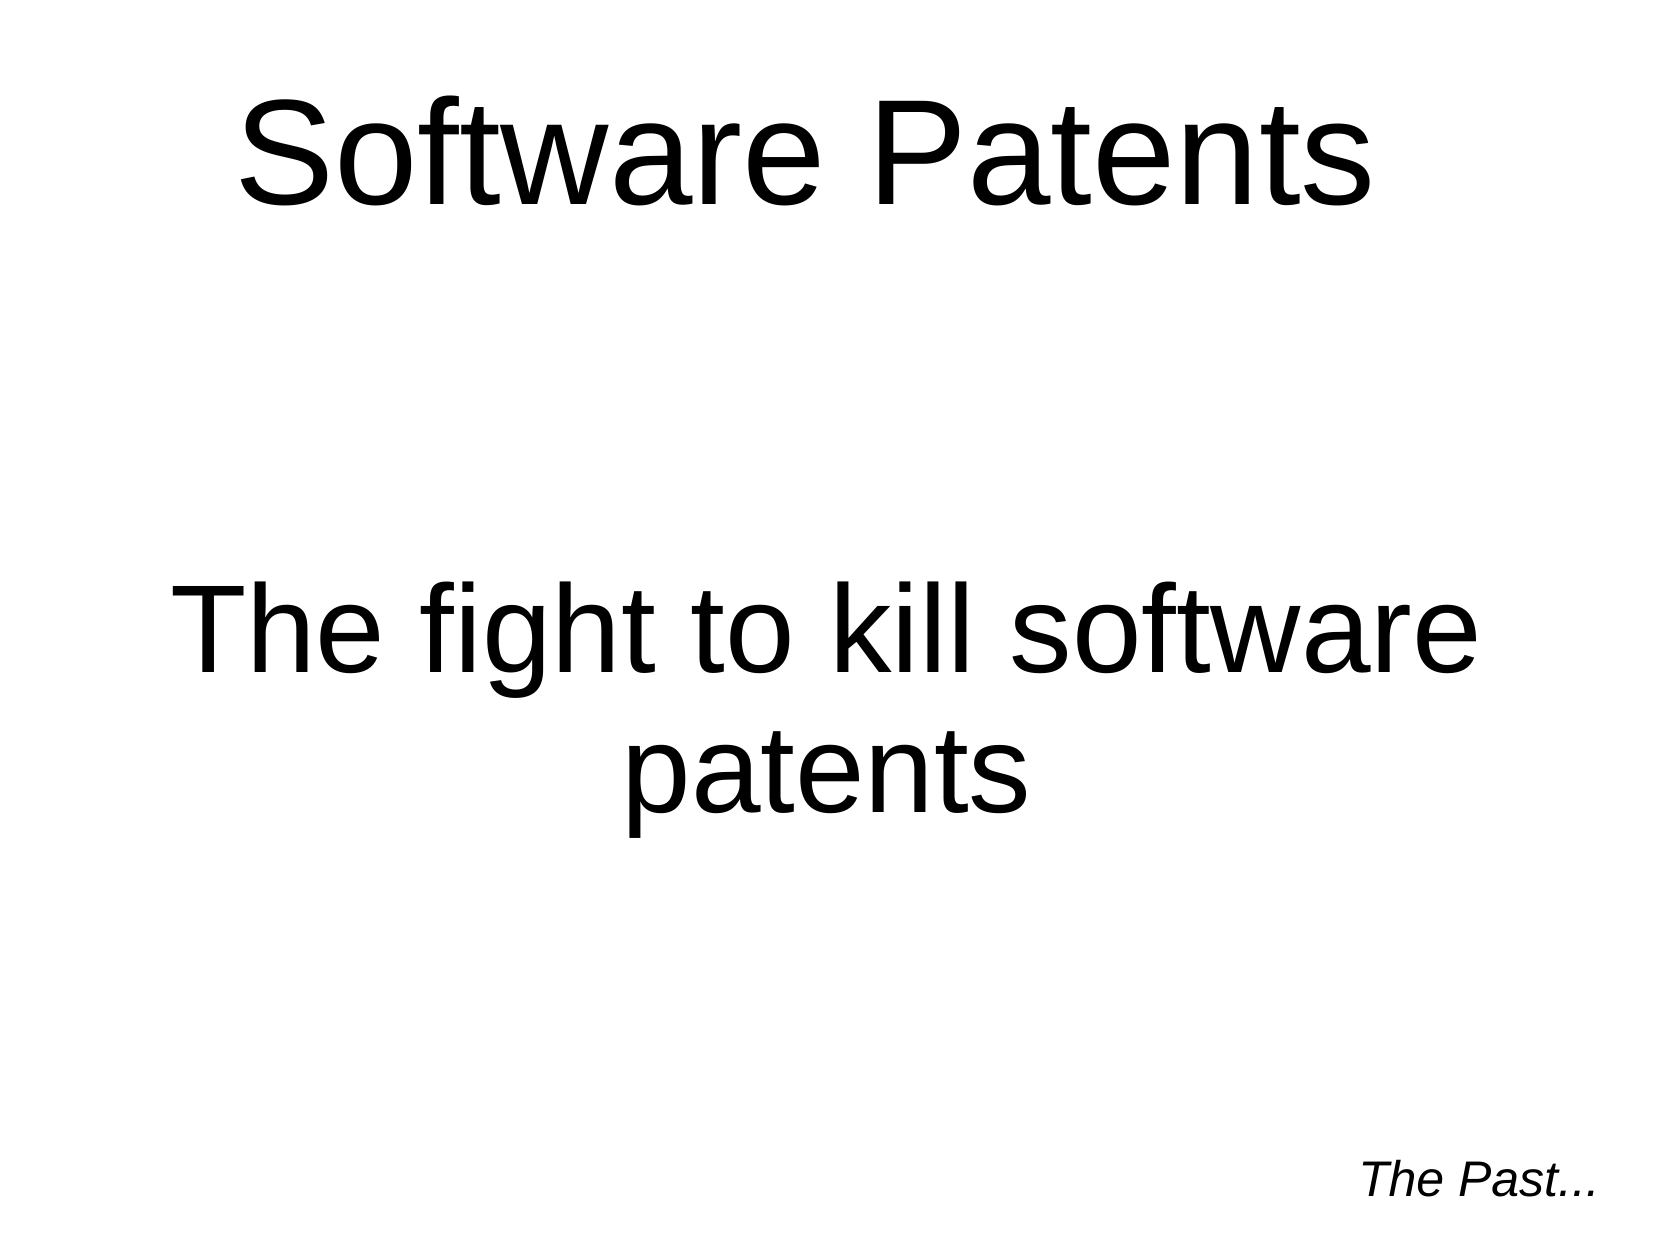

# Software Patents
The fight to kill software patents
The Past...